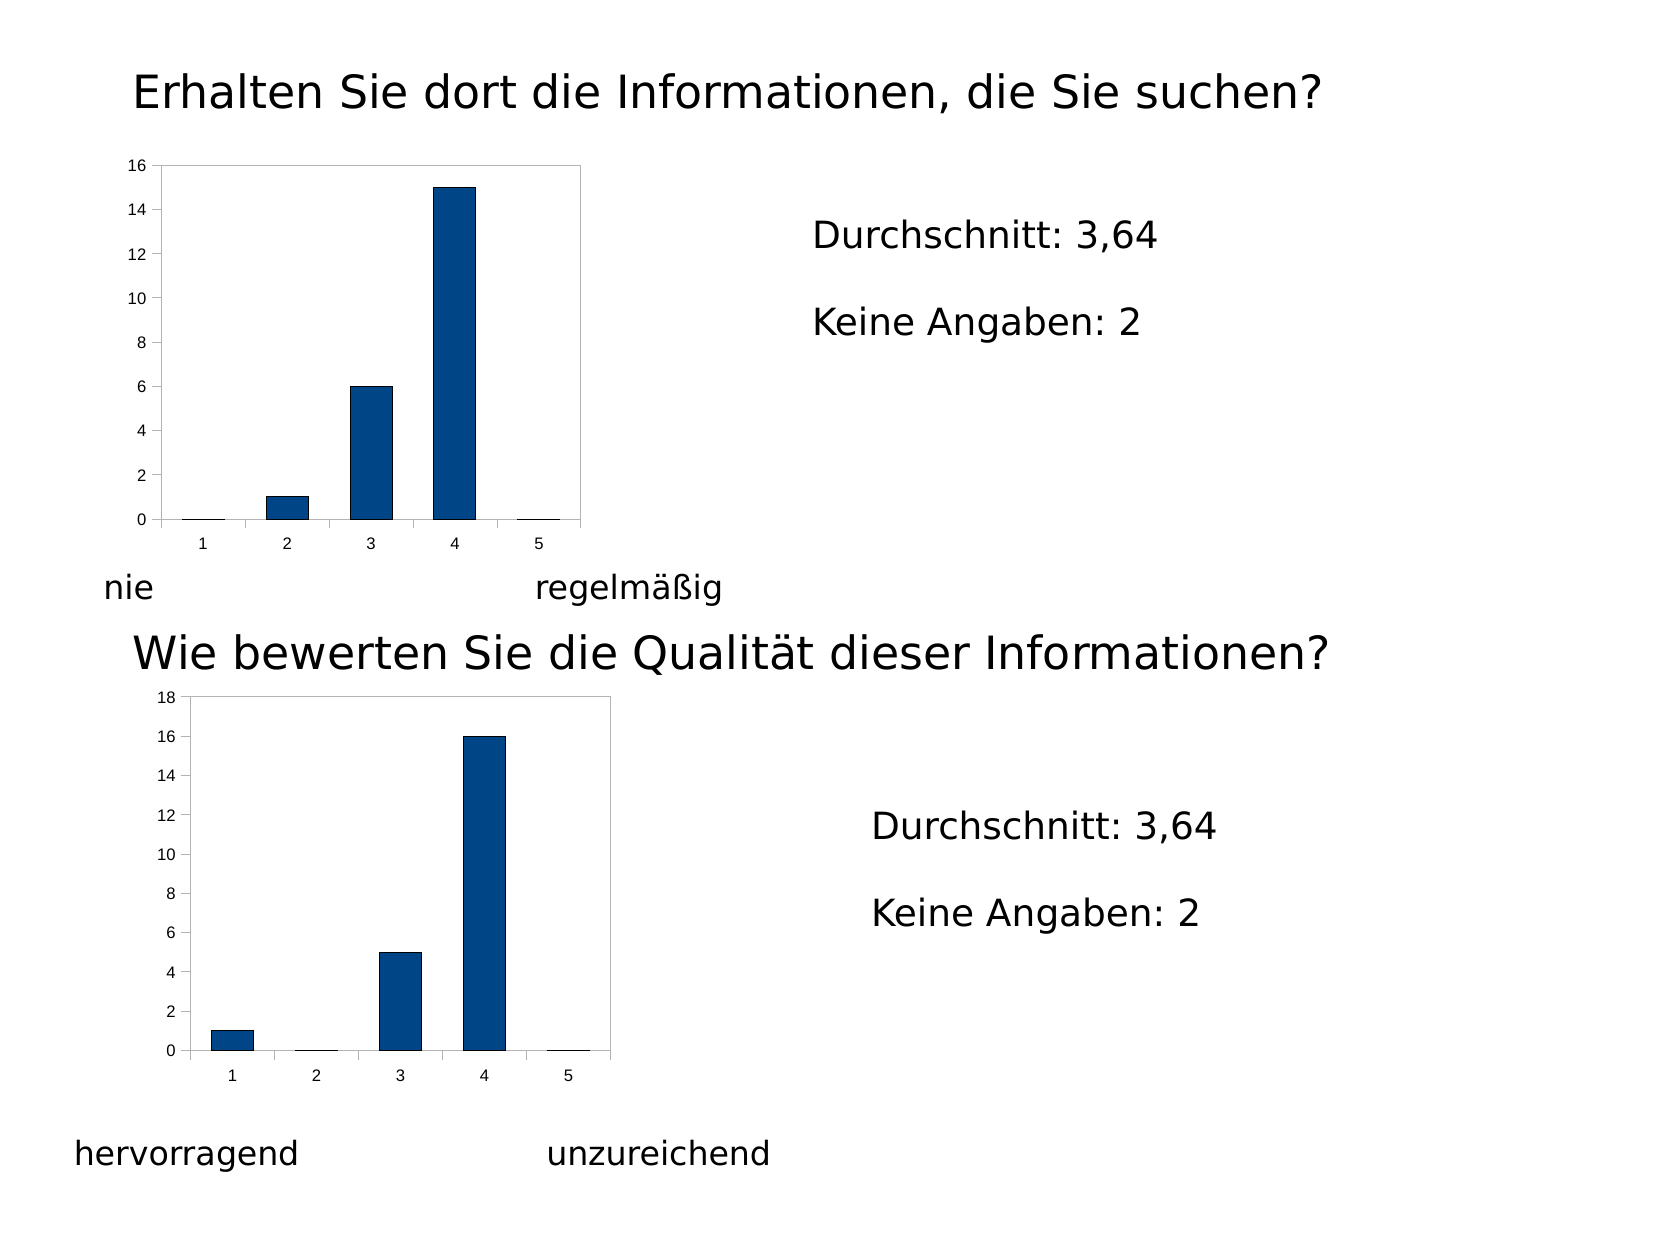

Erhalten Sie dort die Informationen, die Sie suchen?
### Chart
| Category | Zeile 82 |
|---|---|
| 1 | 0.0 |
| 2 | 1.0 |
| 3 | 6.0 |
| 4 | 15.0 |
| 5 | 0.0 |Durchschnitt: 3,64
Keine Angaben: 2
nie
regelmäßig
Wie bewerten Sie die Qualität dieser Informationen?
### Chart
| Category | Zeile 85 |
|---|---|
| 1 | 1.0 |
| 2 | 0.0 |
| 3 | 5.0 |
| 4 | 16.0 |
| 5 | 0.0 |Durchschnitt: 3,64
Keine Angaben: 2
hervorragend
unzureichend